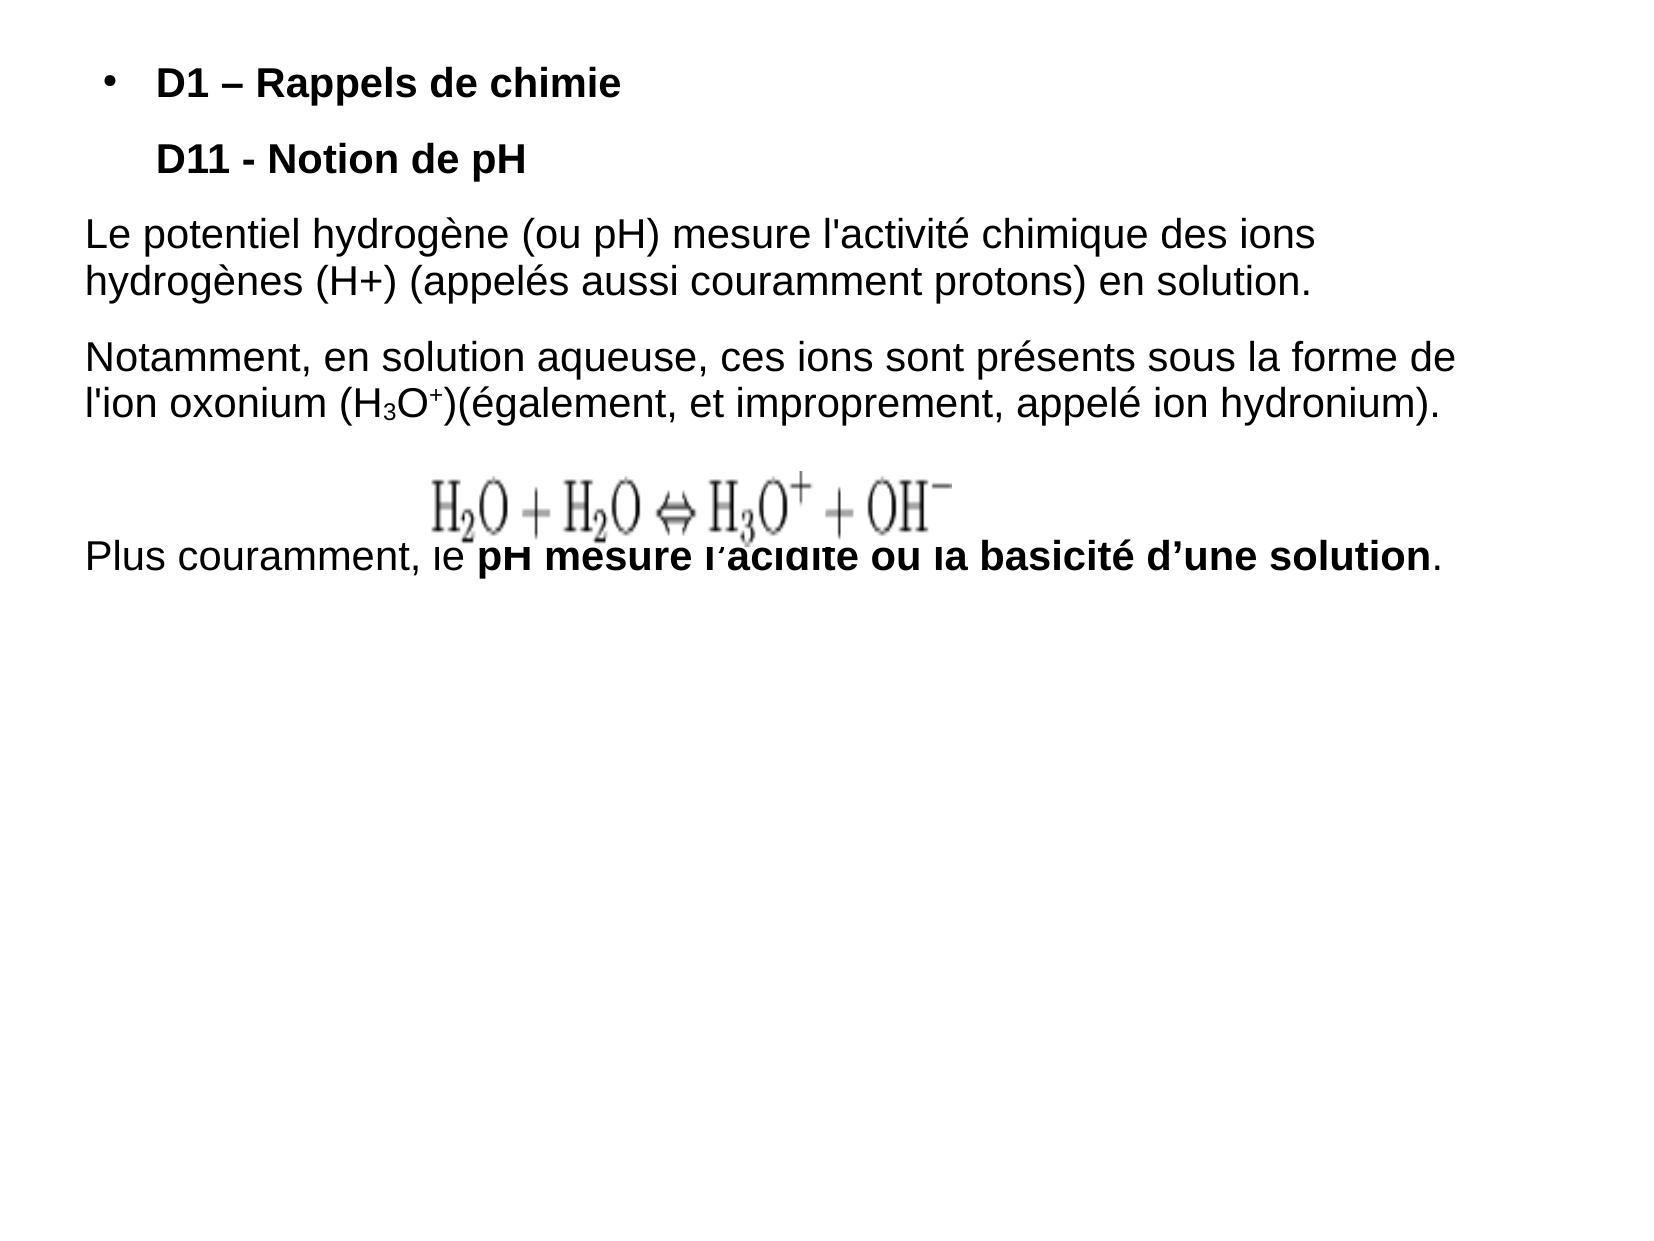

# D1 – Rappels de chimie
D11 - Notion de pH
Le potentiel hydrogène (ou pH) mesure l'activité chimique des ions hydrogènes (H+) (appelés aussi couramment protons) en solution.
Notamment, en solution aqueuse, ces ions sont présents sous la forme de l'ion oxonium (H3O+)(également, et improprement, appelé ion hydronium).
Plus couramment, le pH mesure l’acidité ou la basicité d’une solution.